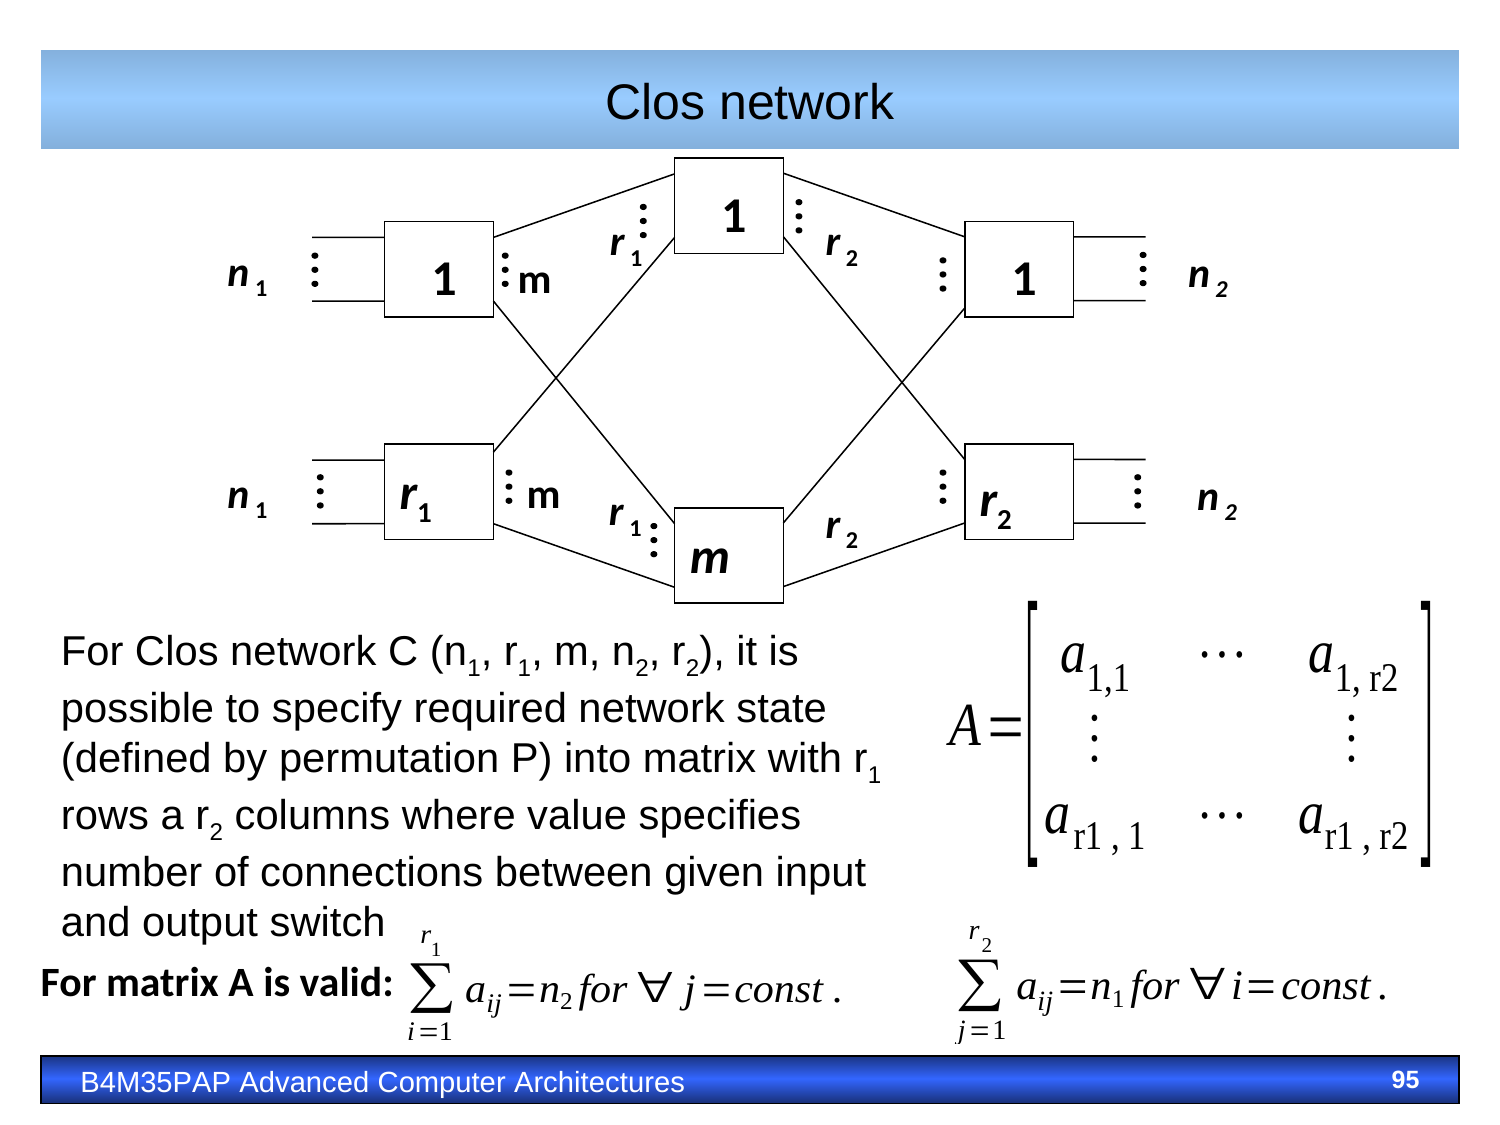

# Clos network
 1
 r 1
r 2
n 1
n 2
m
n 1
m
n 2
 r 1
r 2
 1
 1
r1
r2
m
For Clos network C (n1, r1, m, n2, r2), it is possible to specify required network state (defined by permutation P) into matrix with r1 rows a r2 columns where value specifies number of connections between given input and output switch
For matrix A is valid: